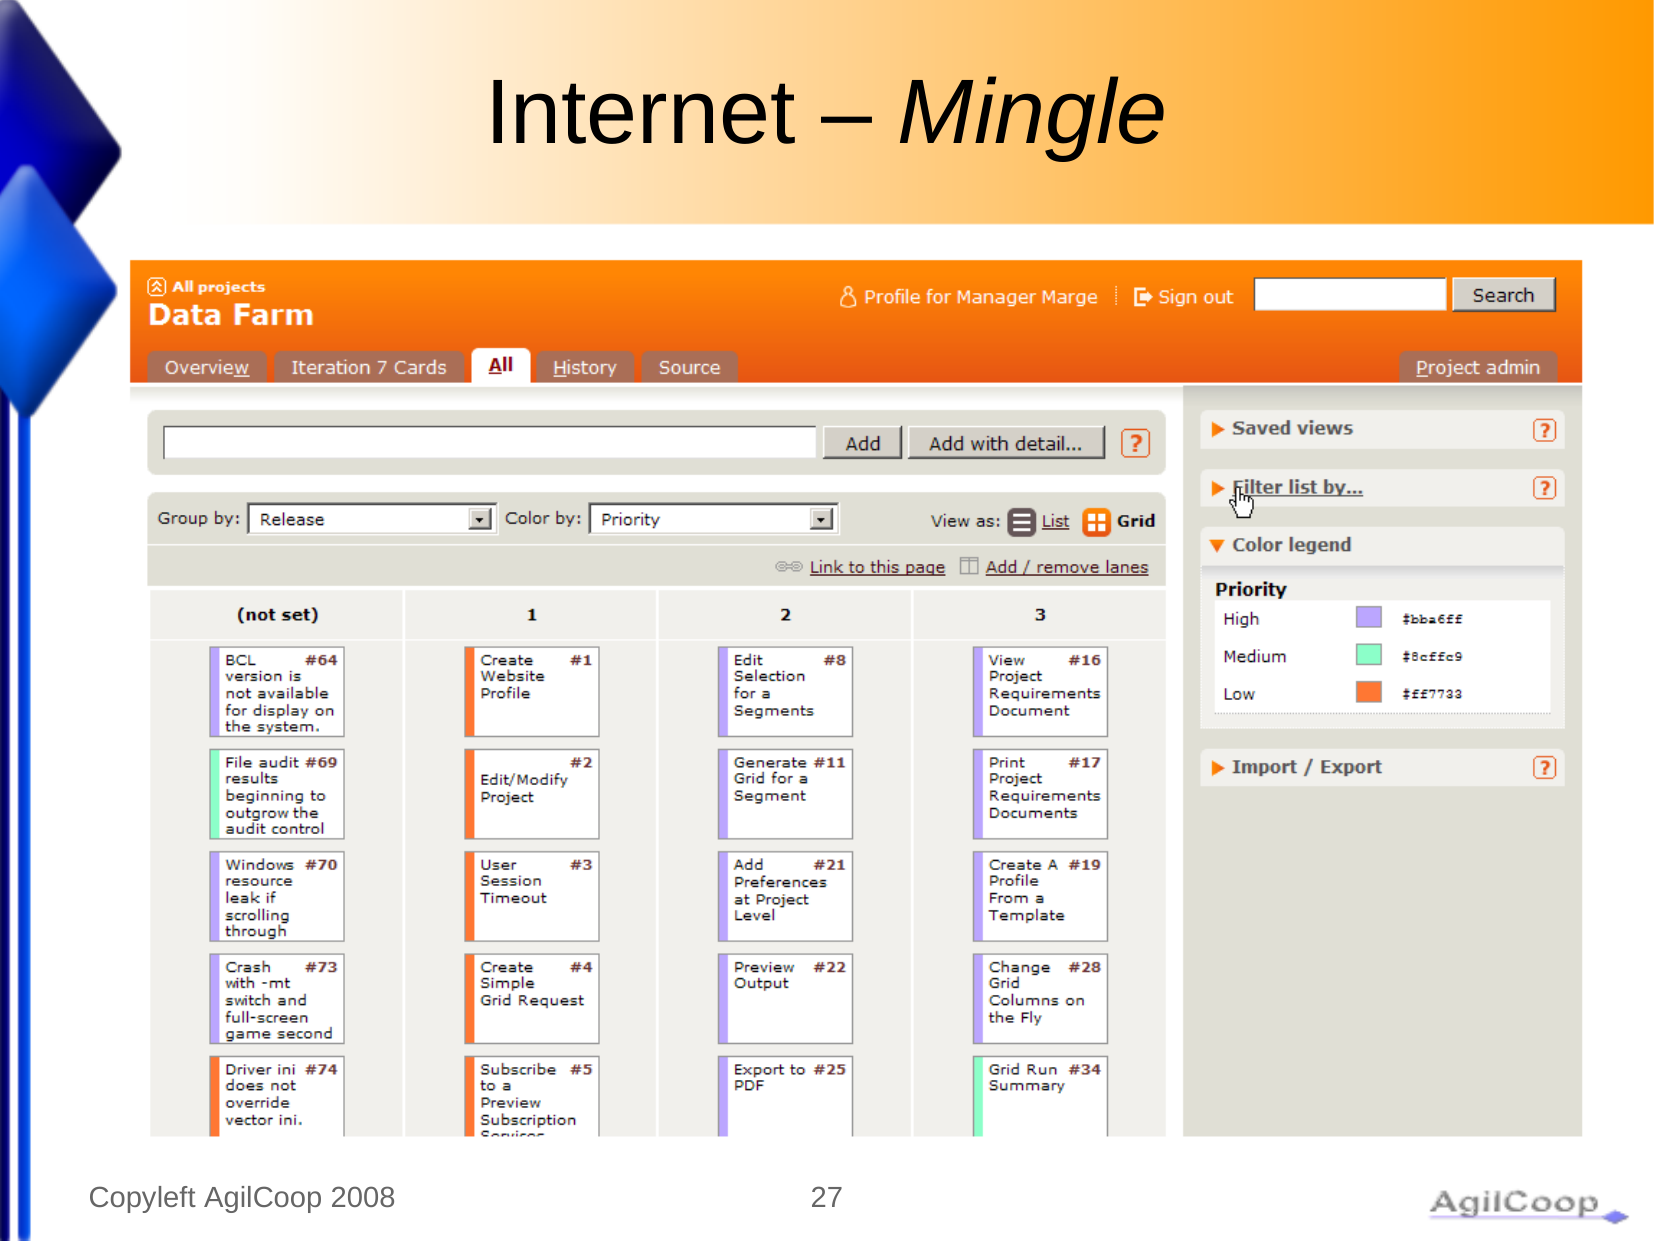

# Internet – Mingle
Copyleft AgilCoop 2008
27